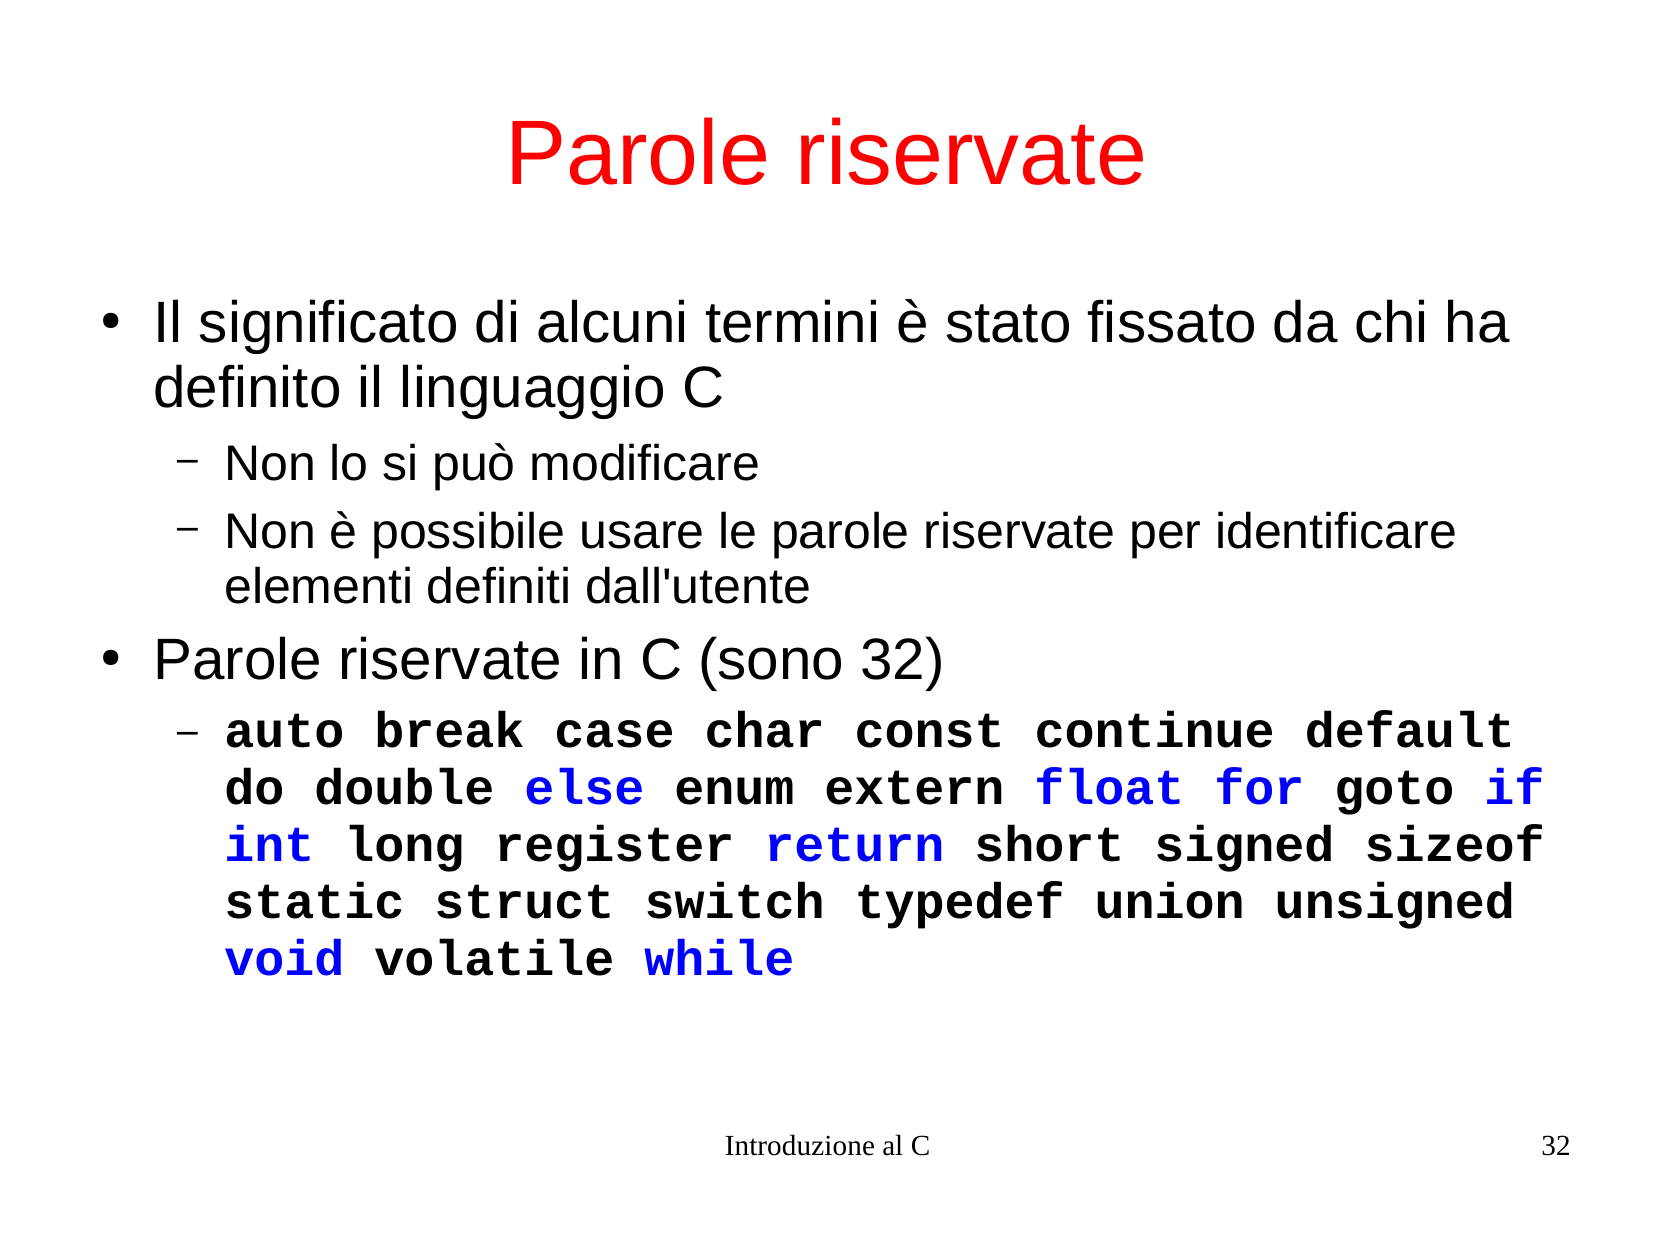

# Parole riservate
Il significato di alcuni termini è stato fissato da chi ha definito il linguaggio C
Non lo si può modificare
Non è possibile usare le parole riservate per identificare elementi definiti dall'utente
Parole riservate in C (sono 32)
auto break case char const continue default do double else enum extern float for goto if int long register return short signed sizeof static struct switch typedef union unsigned void volatile while
Introduzione al C
32